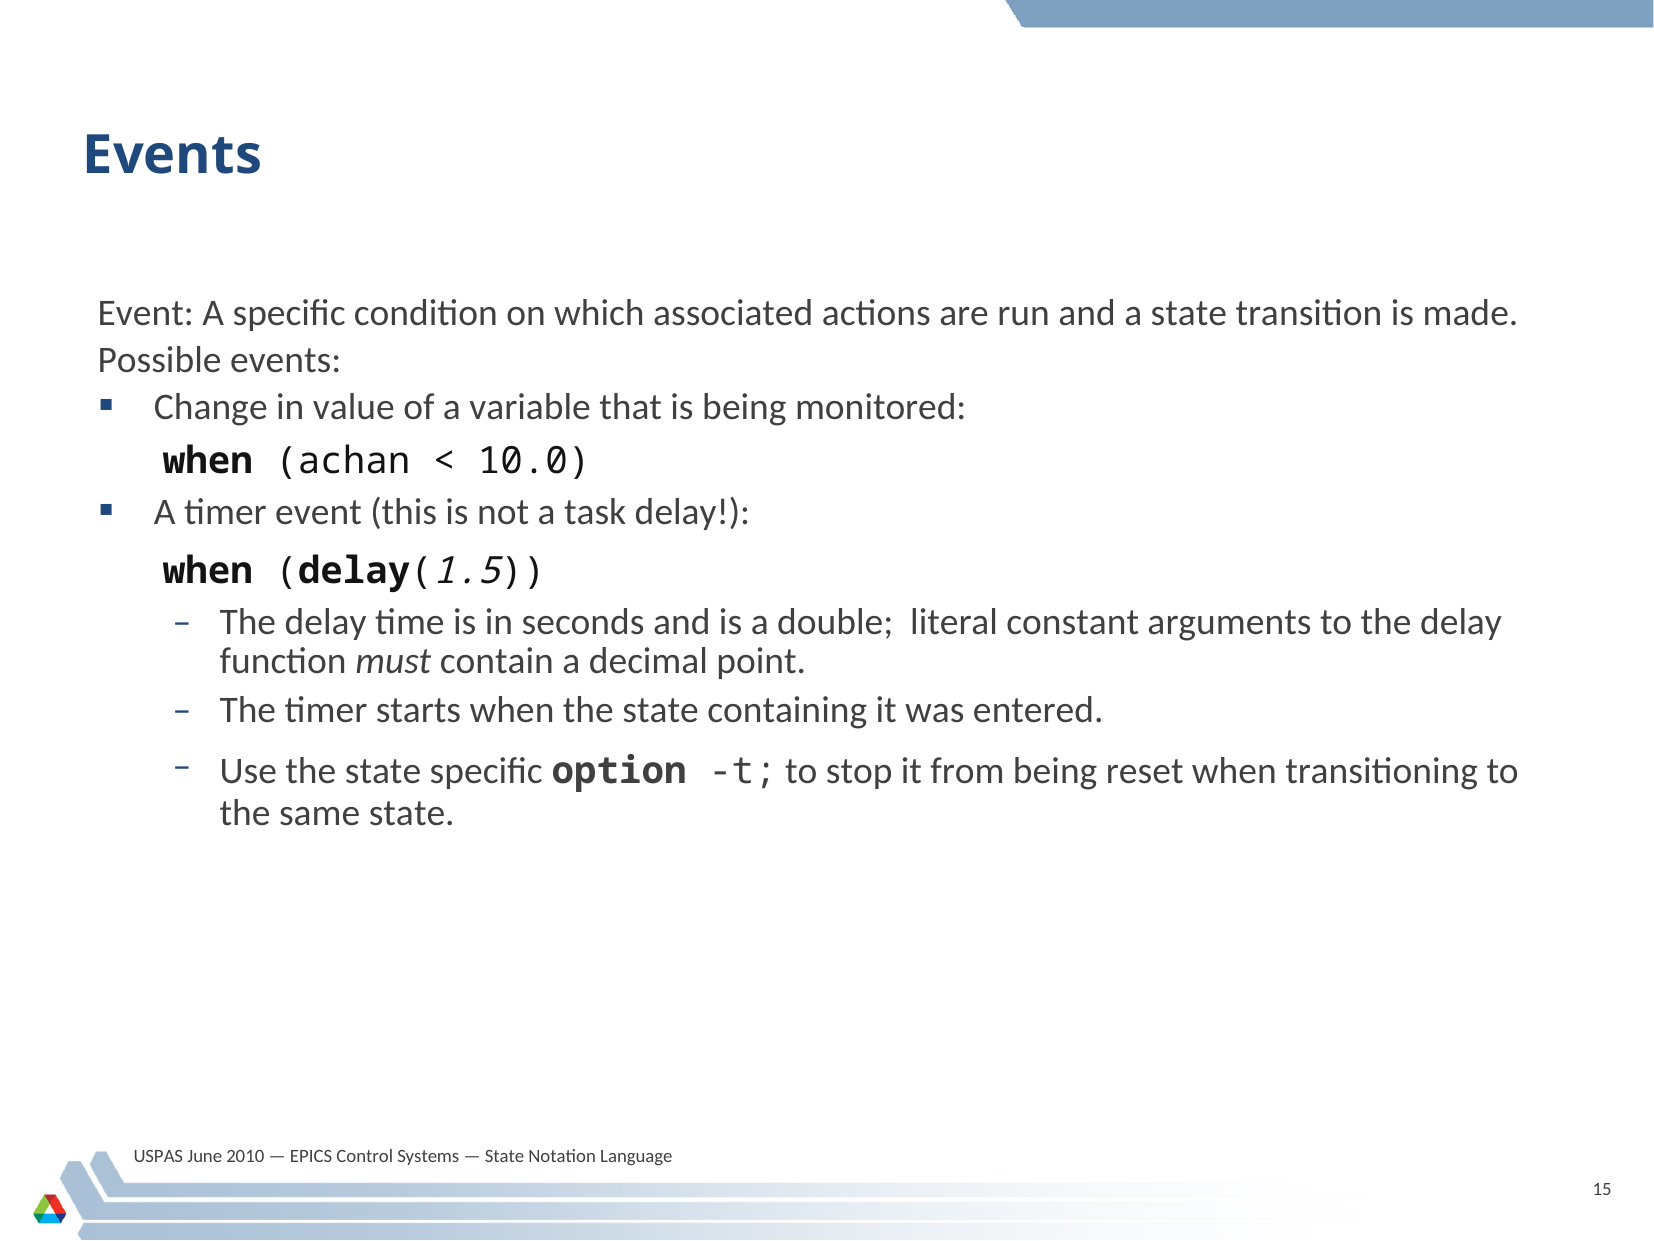

Events
# Event: A specific condition on which associated actions are run and a state transition is made.
Possible events:
Change in value of a variable that is being monitored:
when (achan < 10.0)
A timer event (this is not a task delay!):
when (delay(1.5))
The delay time is in seconds and is a double; literal constant arguments to the delay function must contain a decimal point.
The timer starts when the state containing it was entered.
Use the state specific option -t; to stop it from being reset when transitioning to the same state.
USPAS June 2010 — EPICS Control Systems — State Notation Language
15